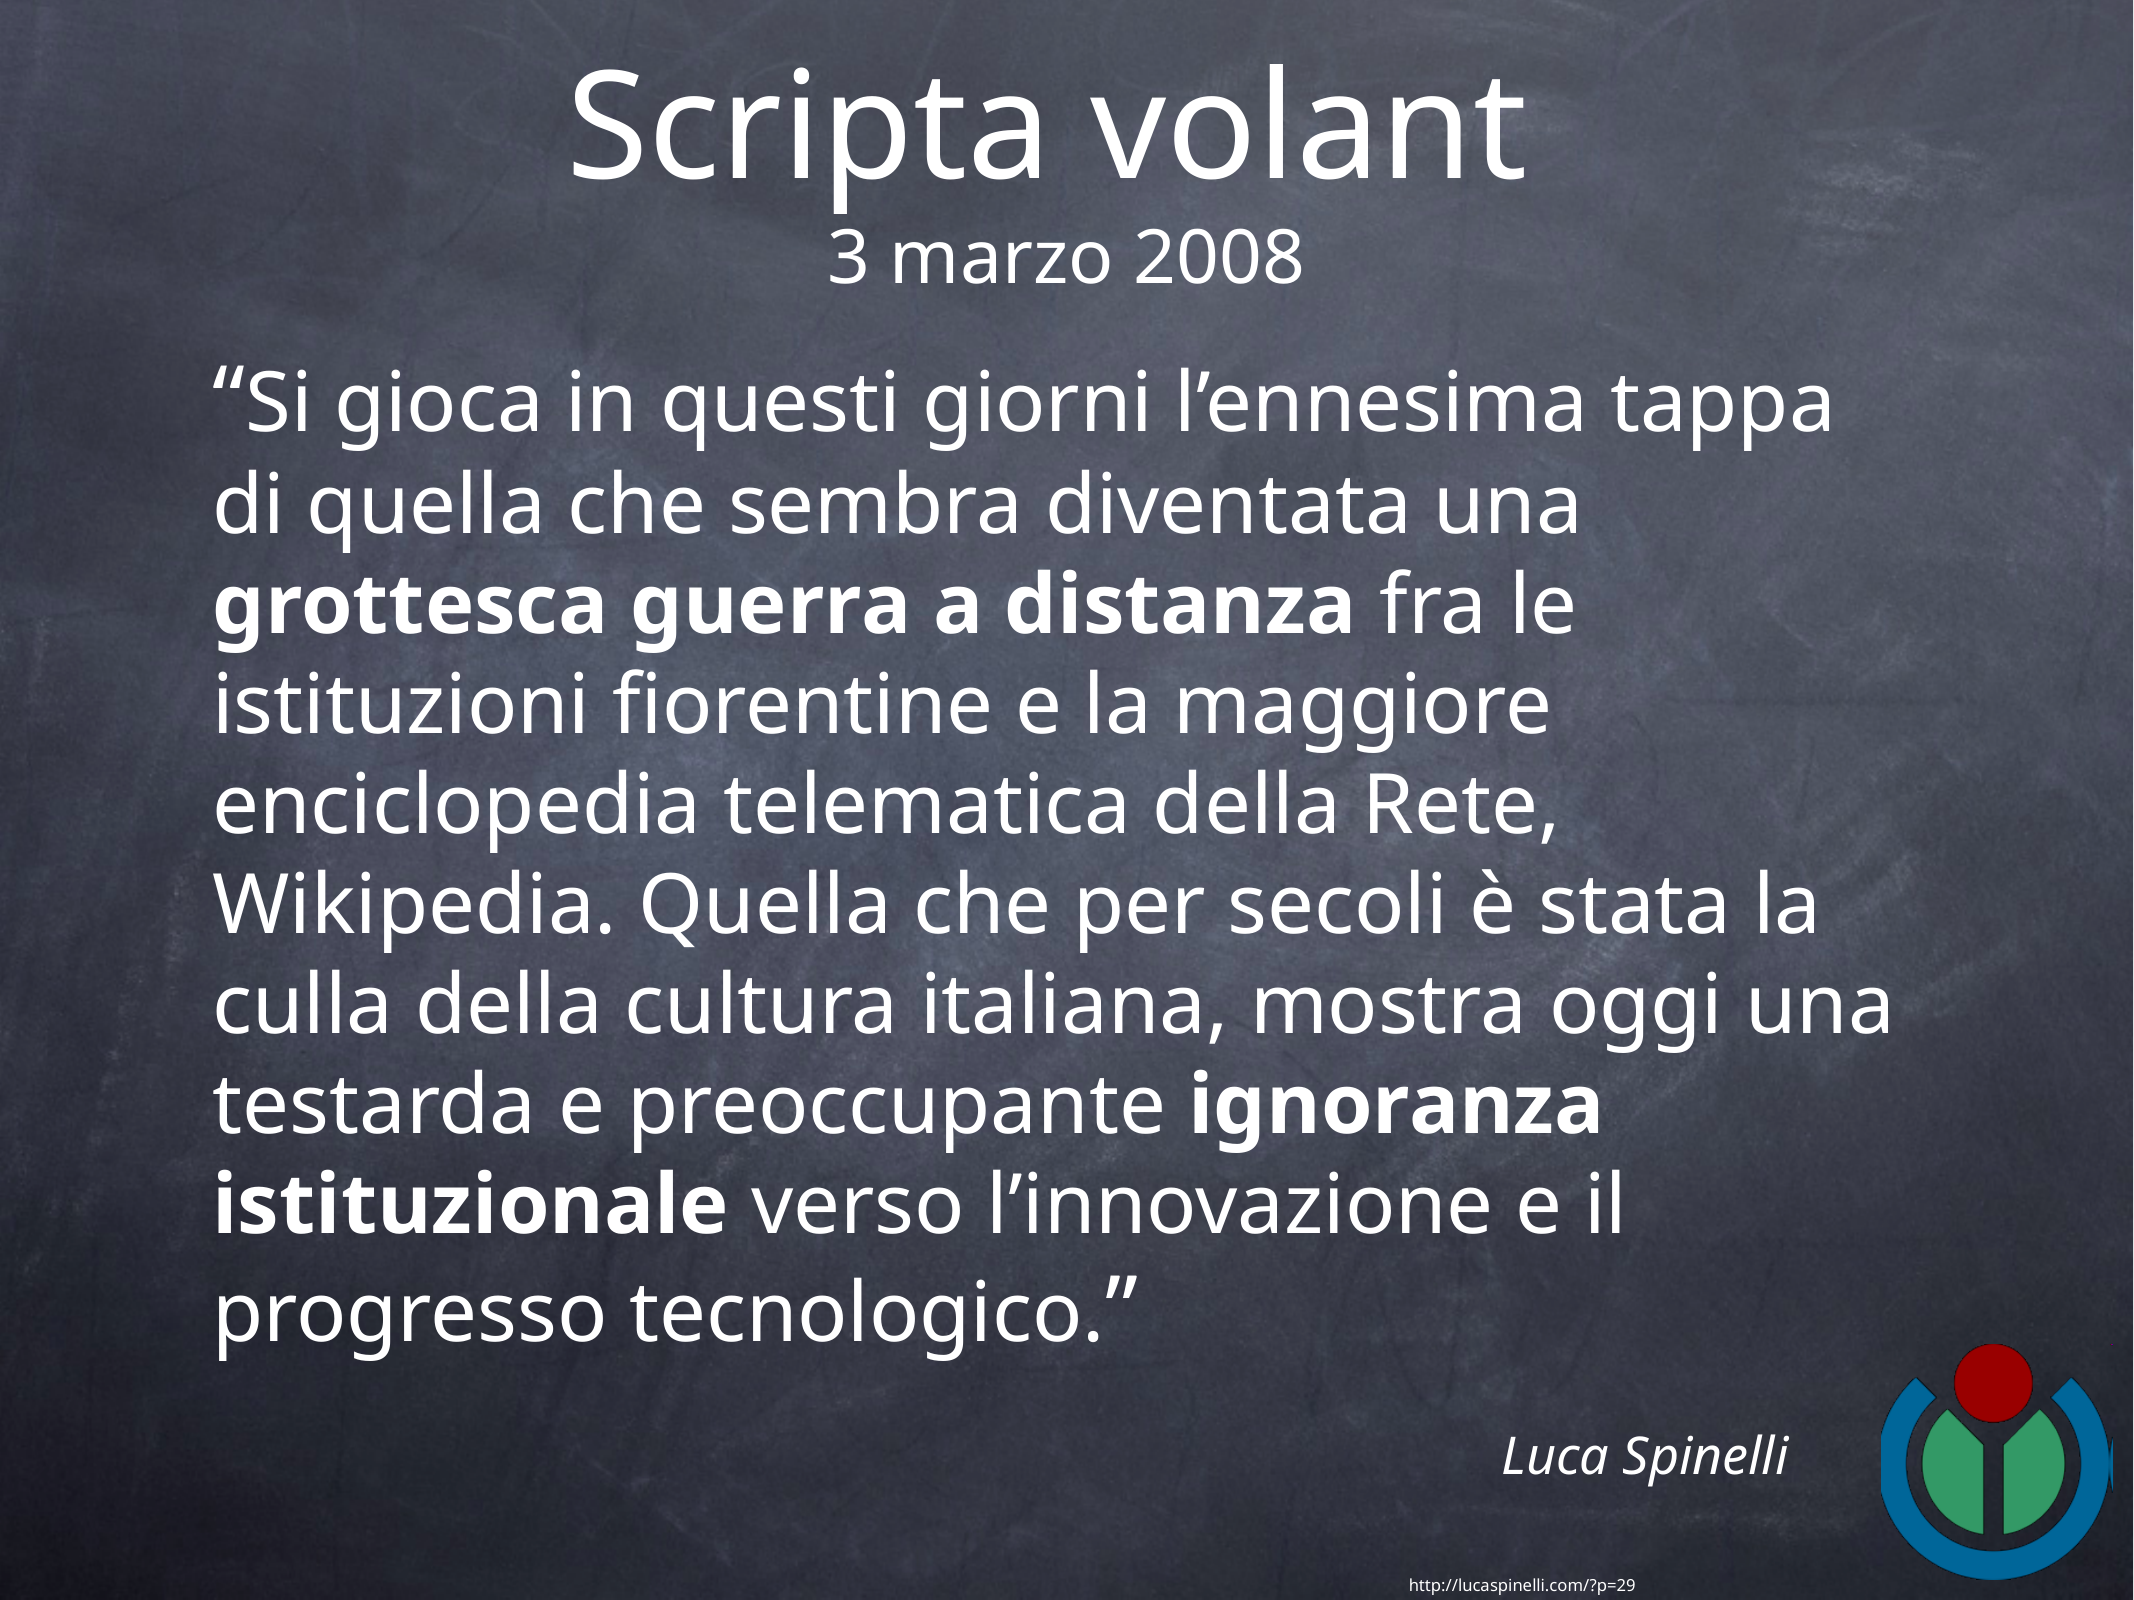

# Scripta volant 3 marzo 2008
“Si gioca in questi giorni l’ennesima tappa di quella che sembra diventata una grottesca guerra a distanza fra le istituzioni fiorentine e la maggiore enciclopedia telematica della Rete, Wikipedia. Quella che per secoli è stata la culla della cultura italiana, mostra oggi una testarda e preoccupante ignoranza istituzionale verso l’innovazione e il progresso tecnologico.”
Luca Spinelli
http://lucaspinelli.com/?p=29